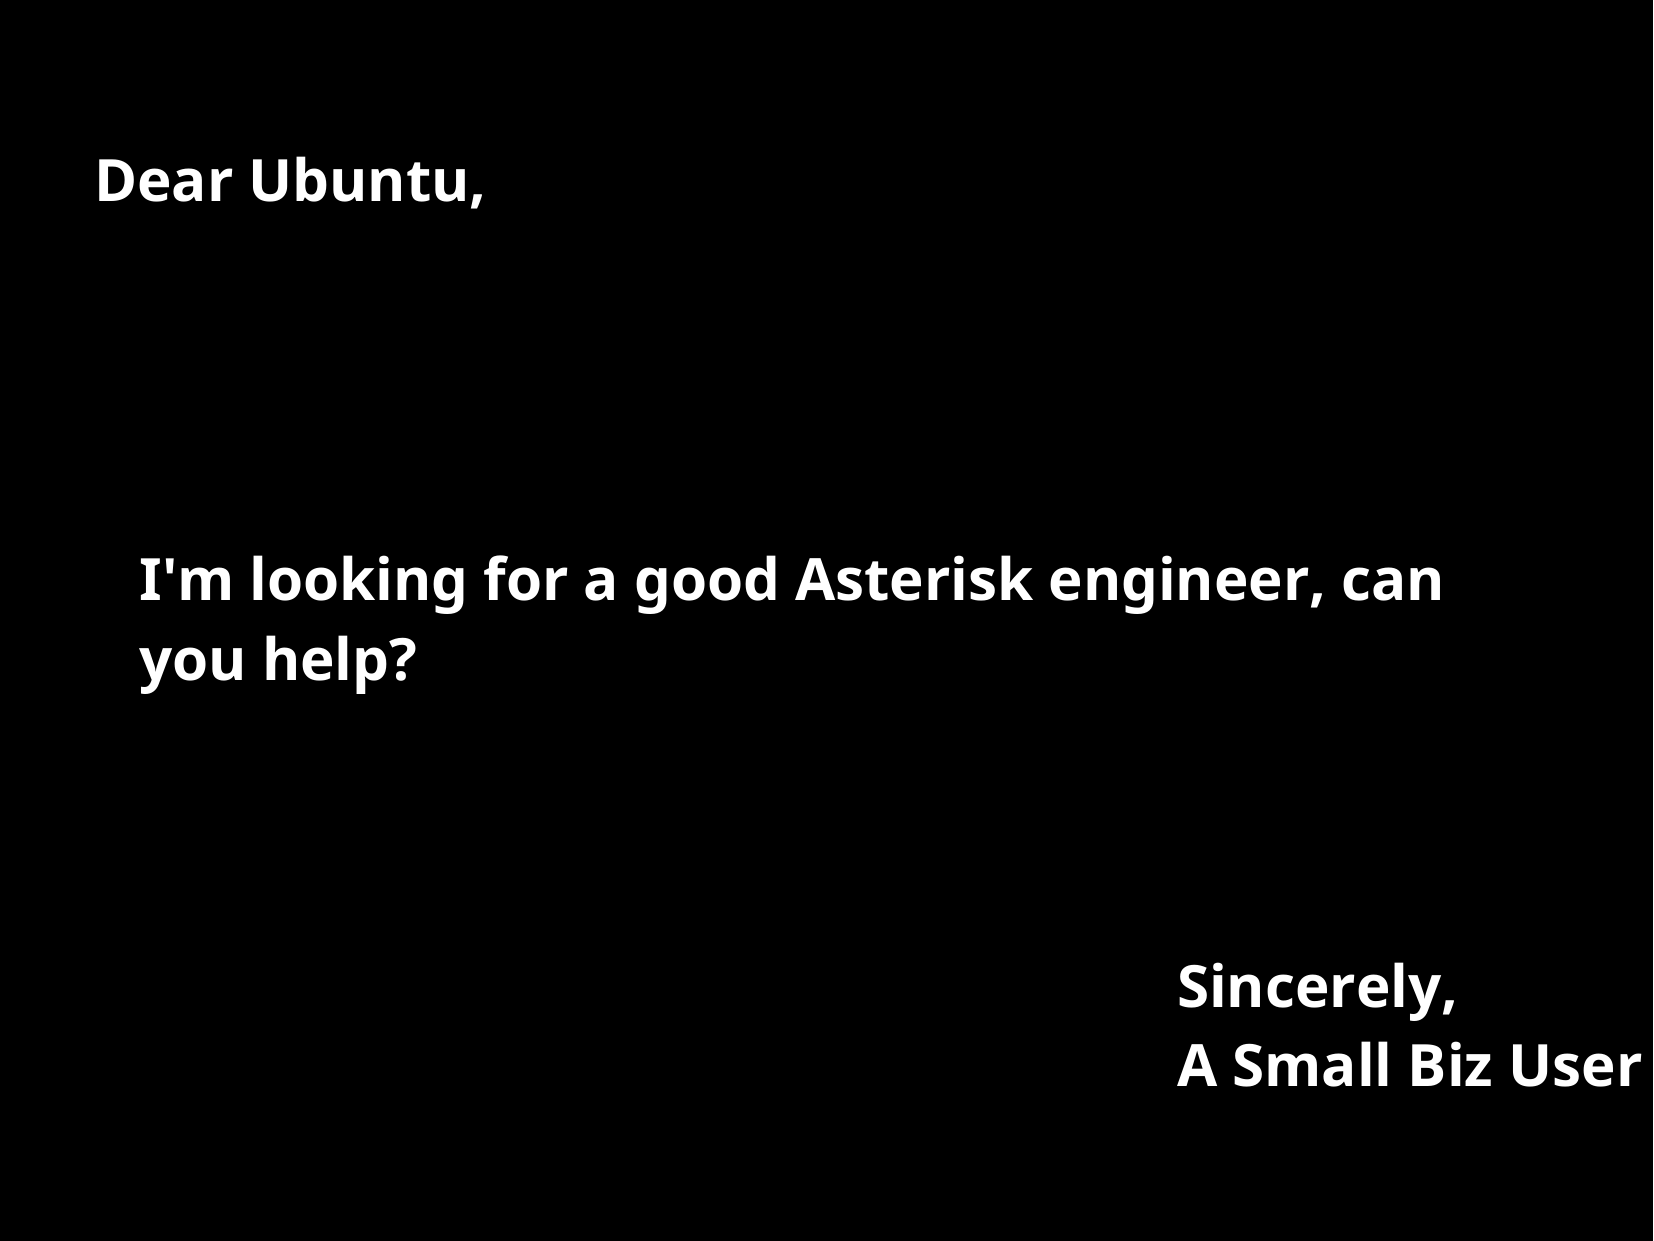

Dear Ubuntu,
I'm looking for a good Asterisk engineer, can you help?
Sincerely,
A Small Biz User